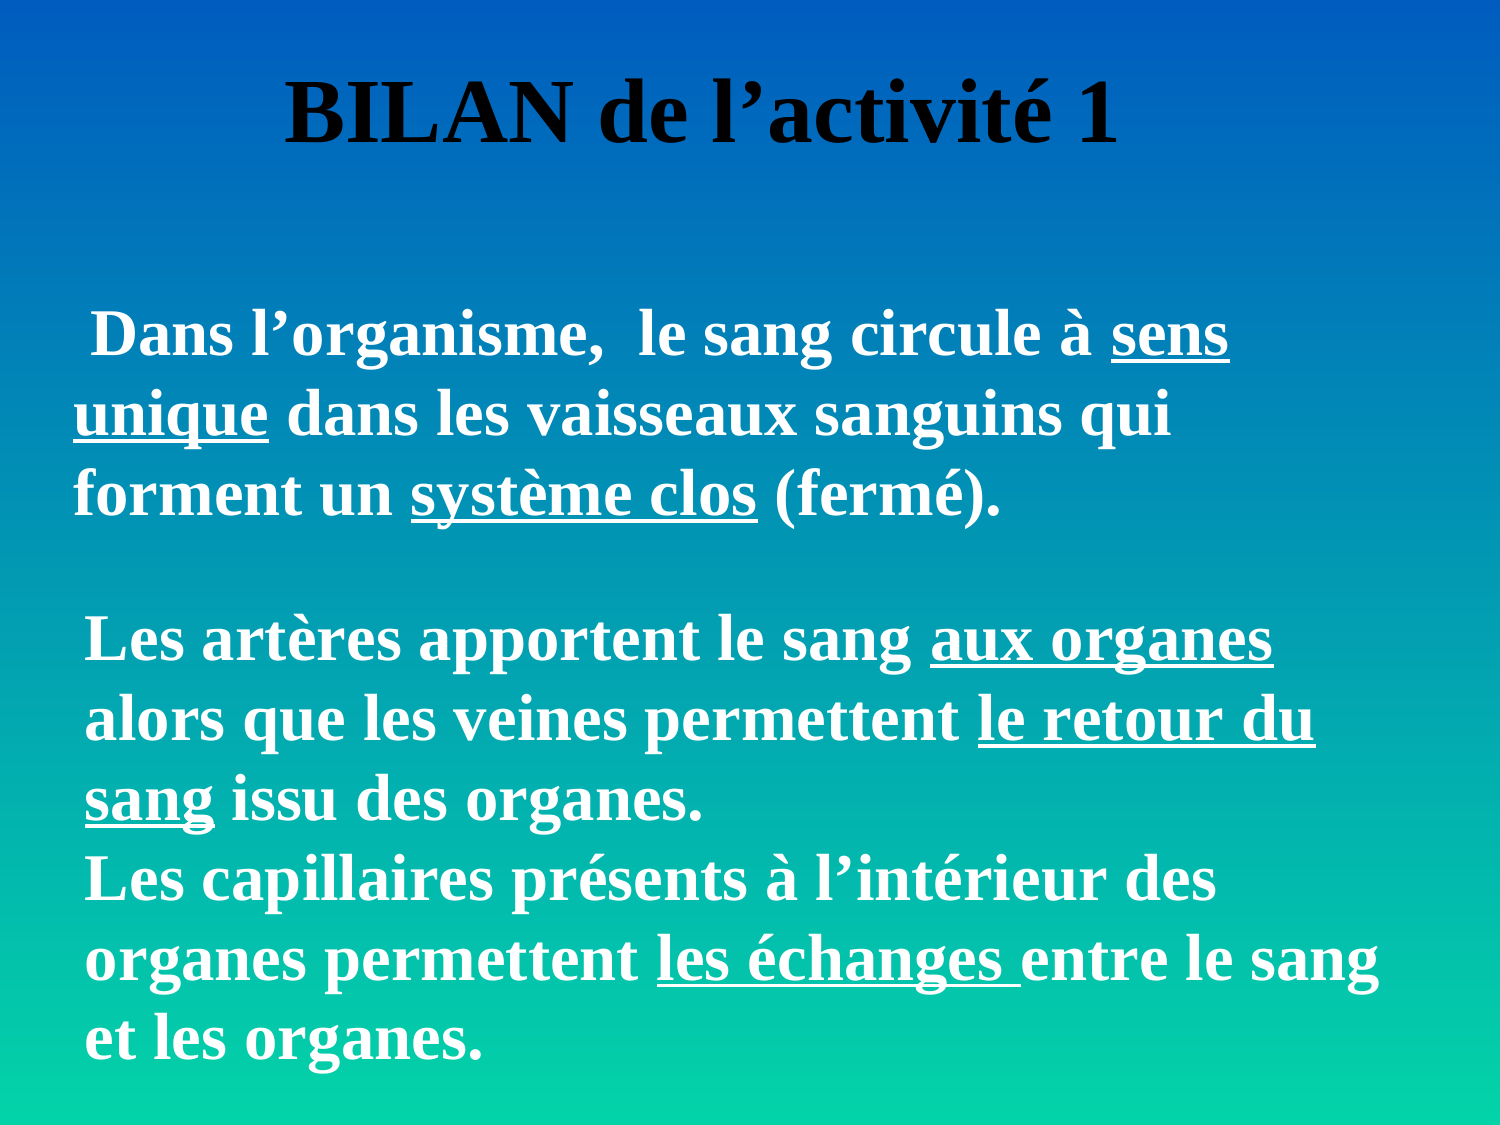

BILAN de l’activité 1
 Dans l’organisme, le sang circule à sens unique dans les vaisseaux sanguins qui forment un système clos (fermé).
Les artères apportent le sang aux organes alors que les veines permettent le retour du sang issu des organes.
Les capillaires présents à l’intérieur des organes permettent les échanges entre le sang et les organes.